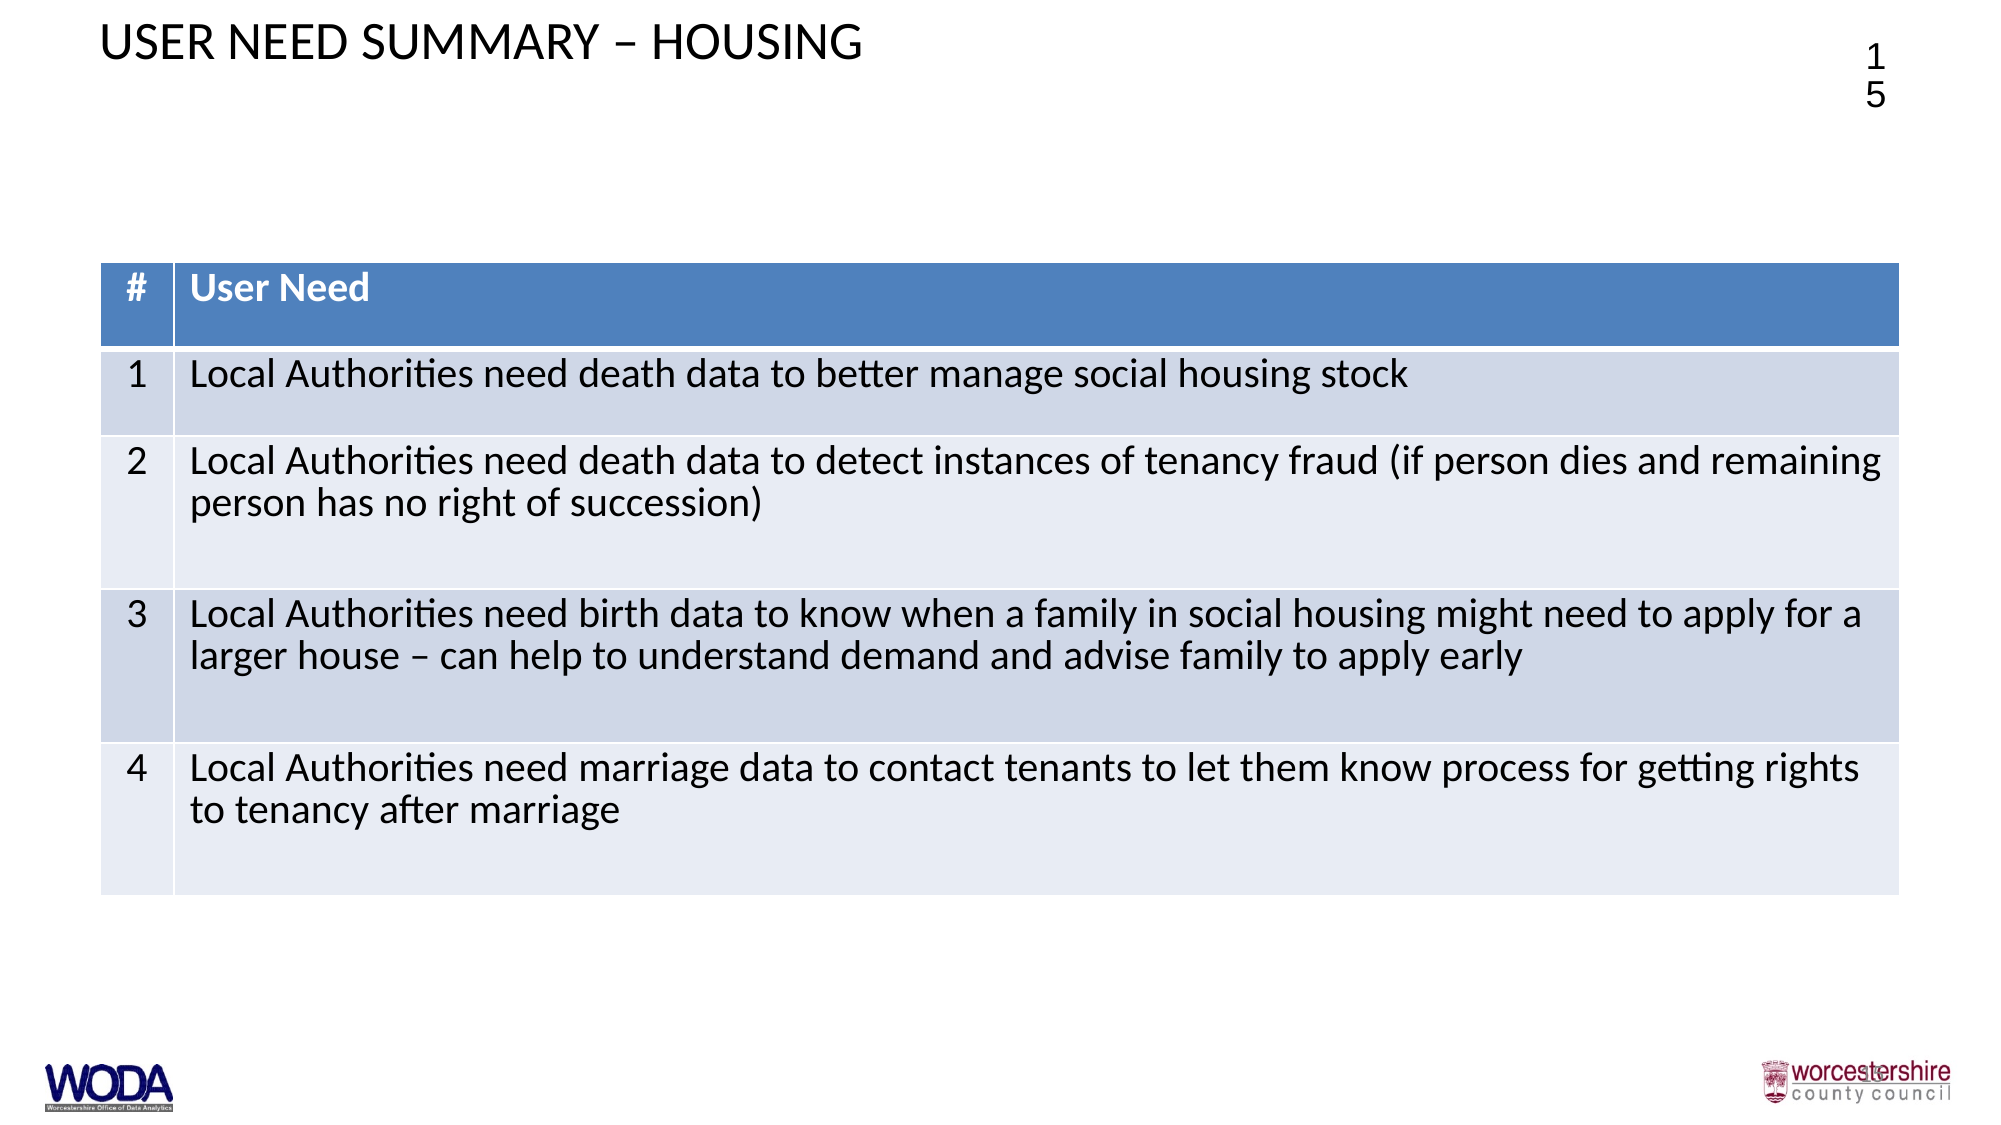

# USER NEED SUMMARY – HOUSING
| # | User Need |
| --- | --- |
| 1 | Local Authorities need death data to better manage social housing stock |
| 2 | Local Authorities need death data to detect instances of tenancy fraud (if person dies and remaining person has no right of succession) |
| 3 | Local Authorities need birth data to know when a family in social housing might need to apply for a larger house – can help to understand demand and advise family to apply early |
| 4 | Local Authorities need marriage data to contact tenants to let them know process for getting rights to tenancy after marriage |